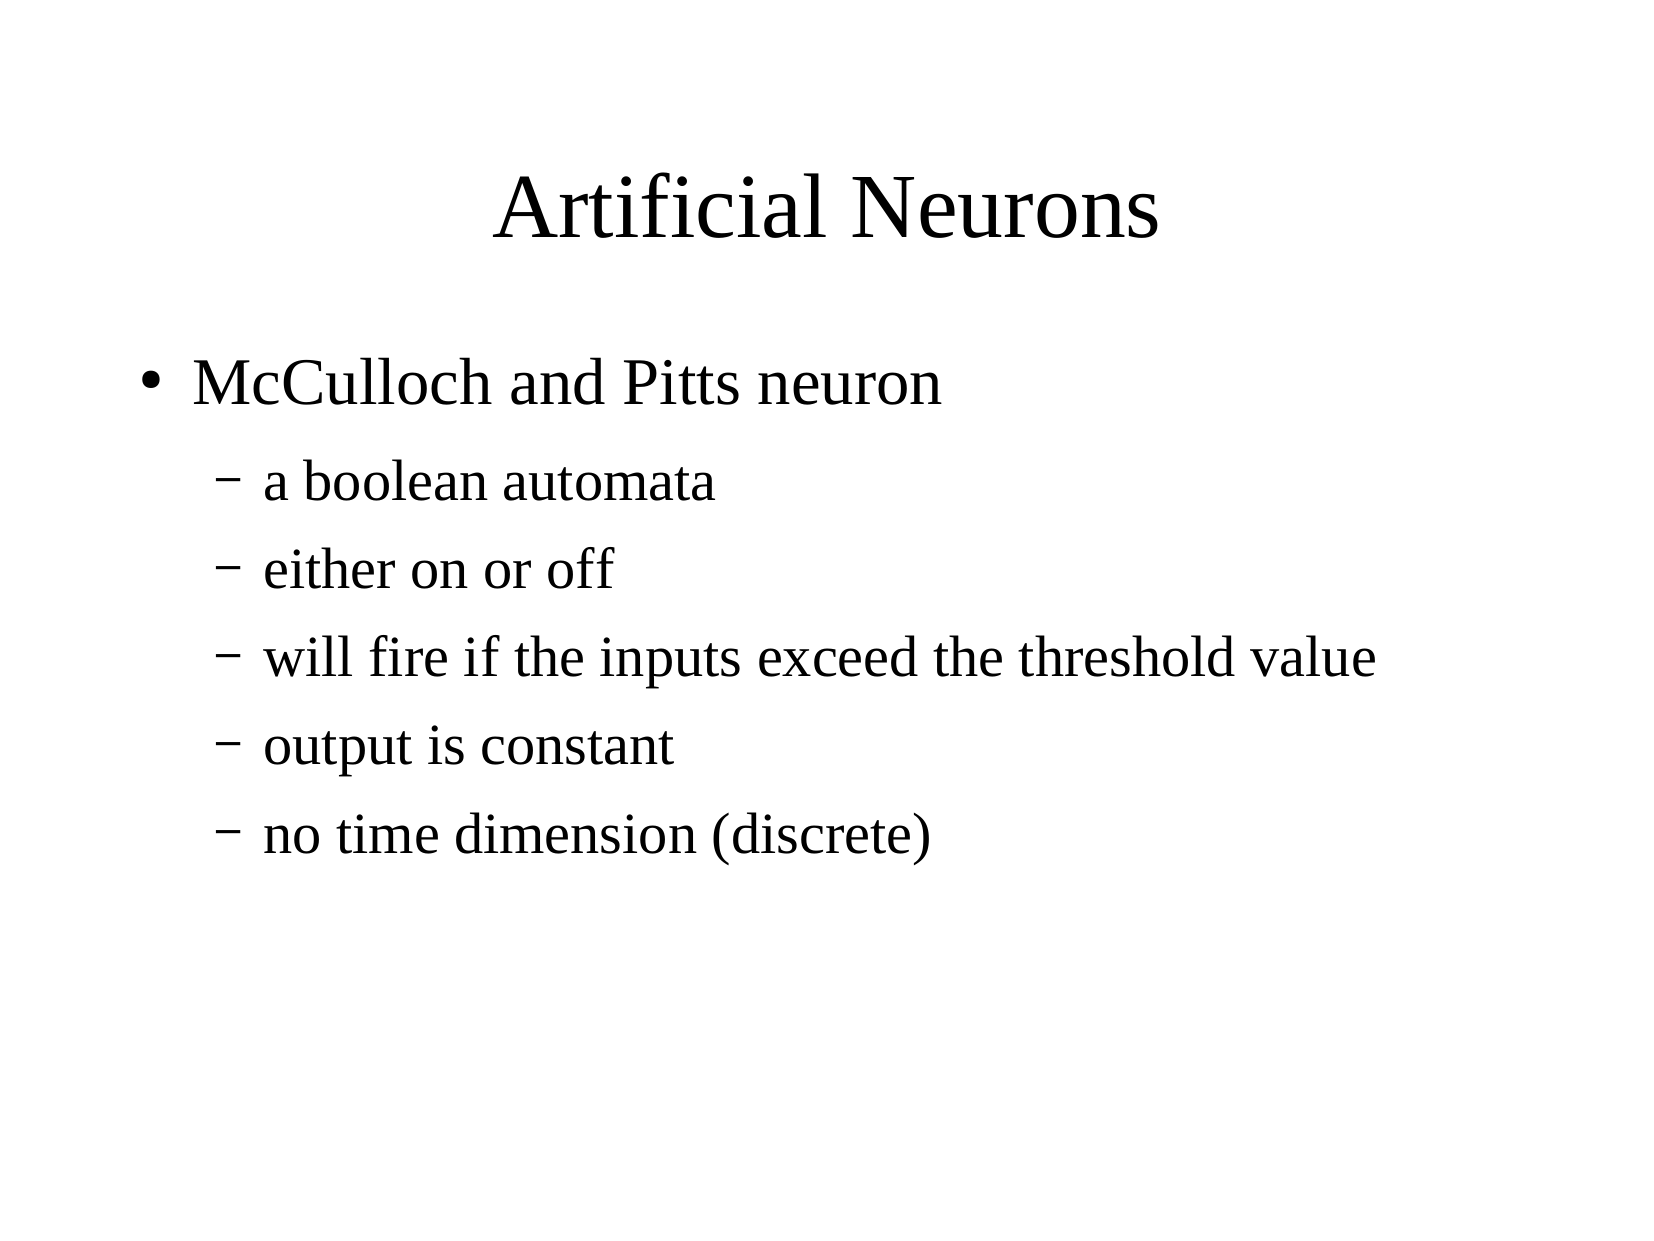

# Artificial Neurons
McCulloch and Pitts neuron
a boolean automata
either on or off
will fire if the inputs exceed the threshold value
output is constant
no time dimension (discrete)